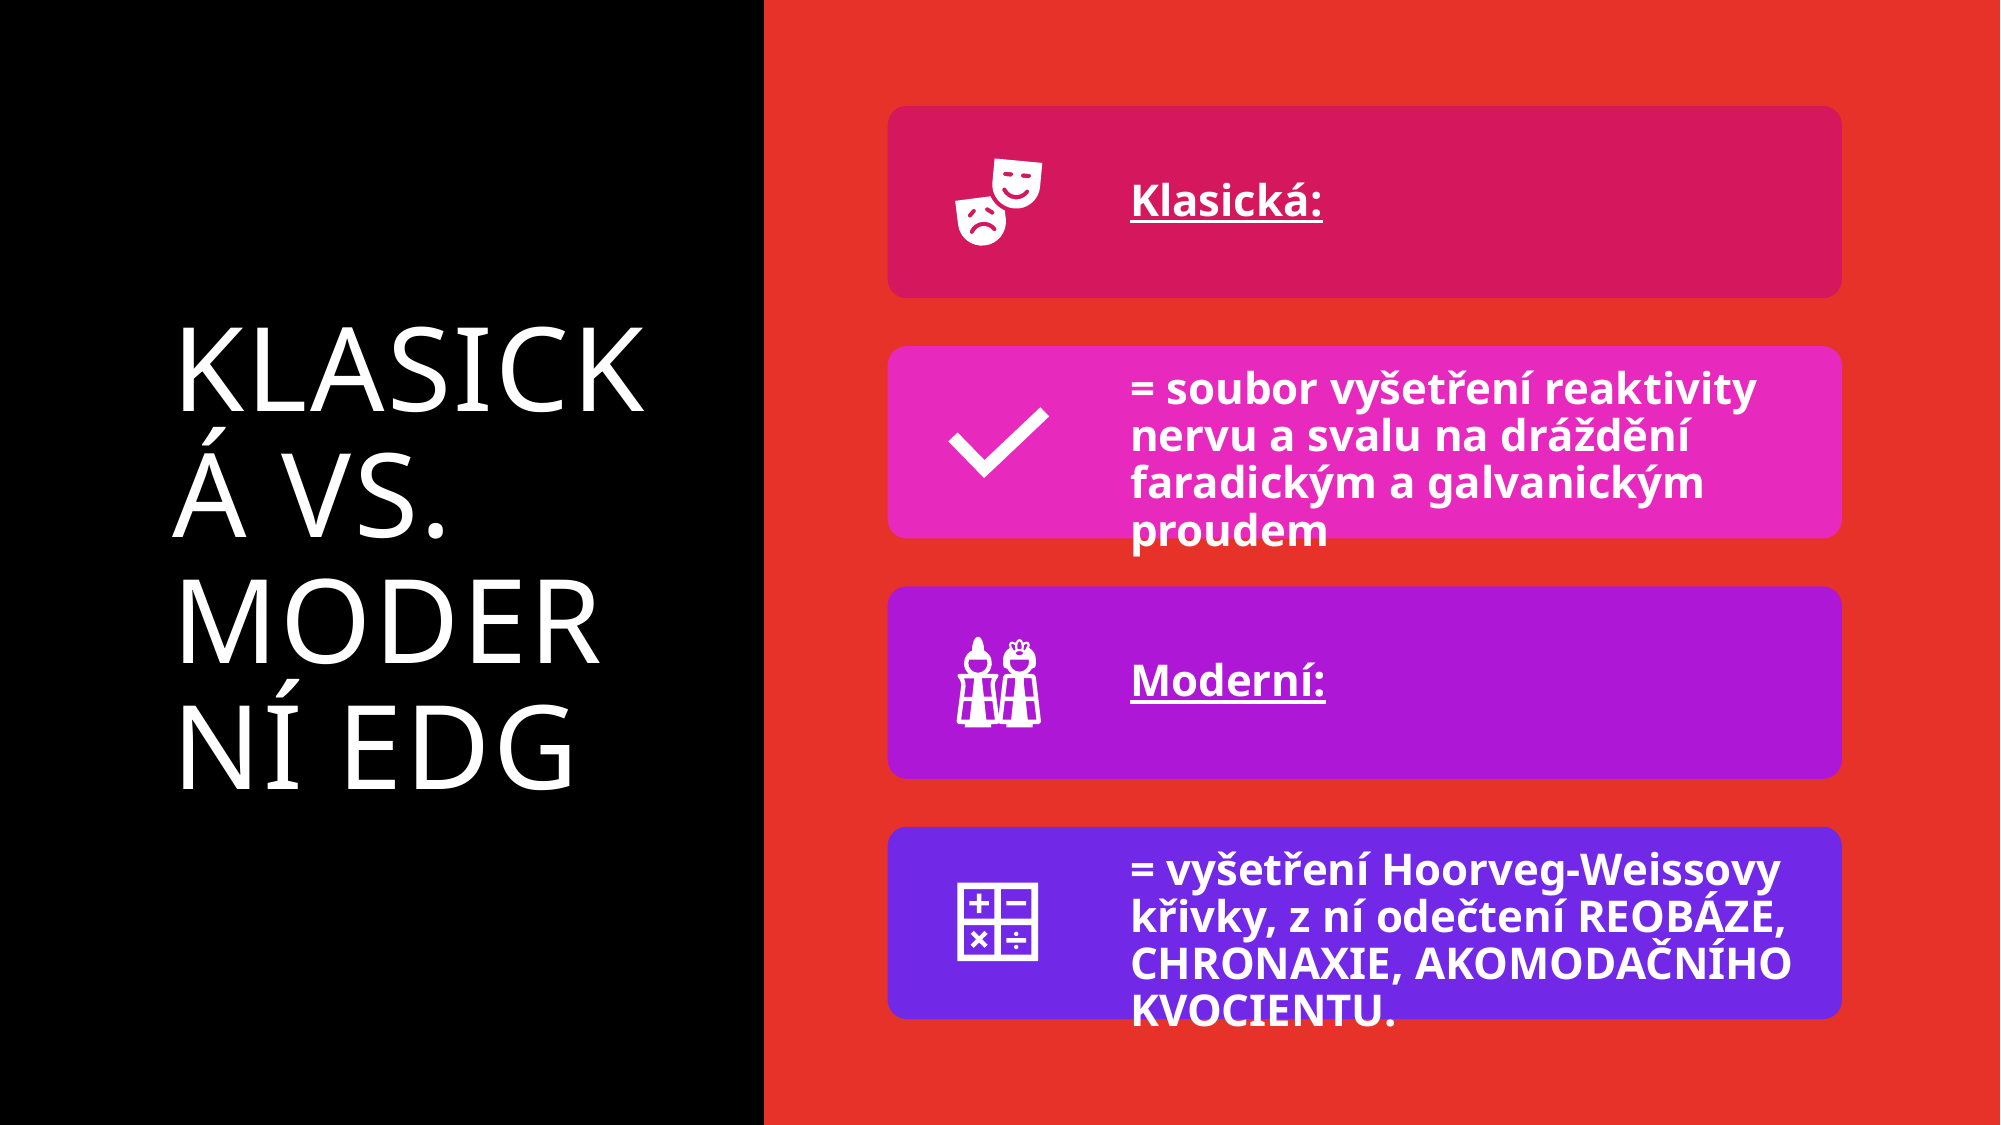

# Klasická VS. Moderní EDg
Klasická:
= soubor vyšetření reaktivity nervu a svalu na dráždění faradickým a galvanickým proudem
Moderní:
= vyšetření Hoorveg-Weissovy křivky, z ní odečtení REOBÁZE, CHRONAXIE, AKOMODAČNÍHO KVOCIENTU.